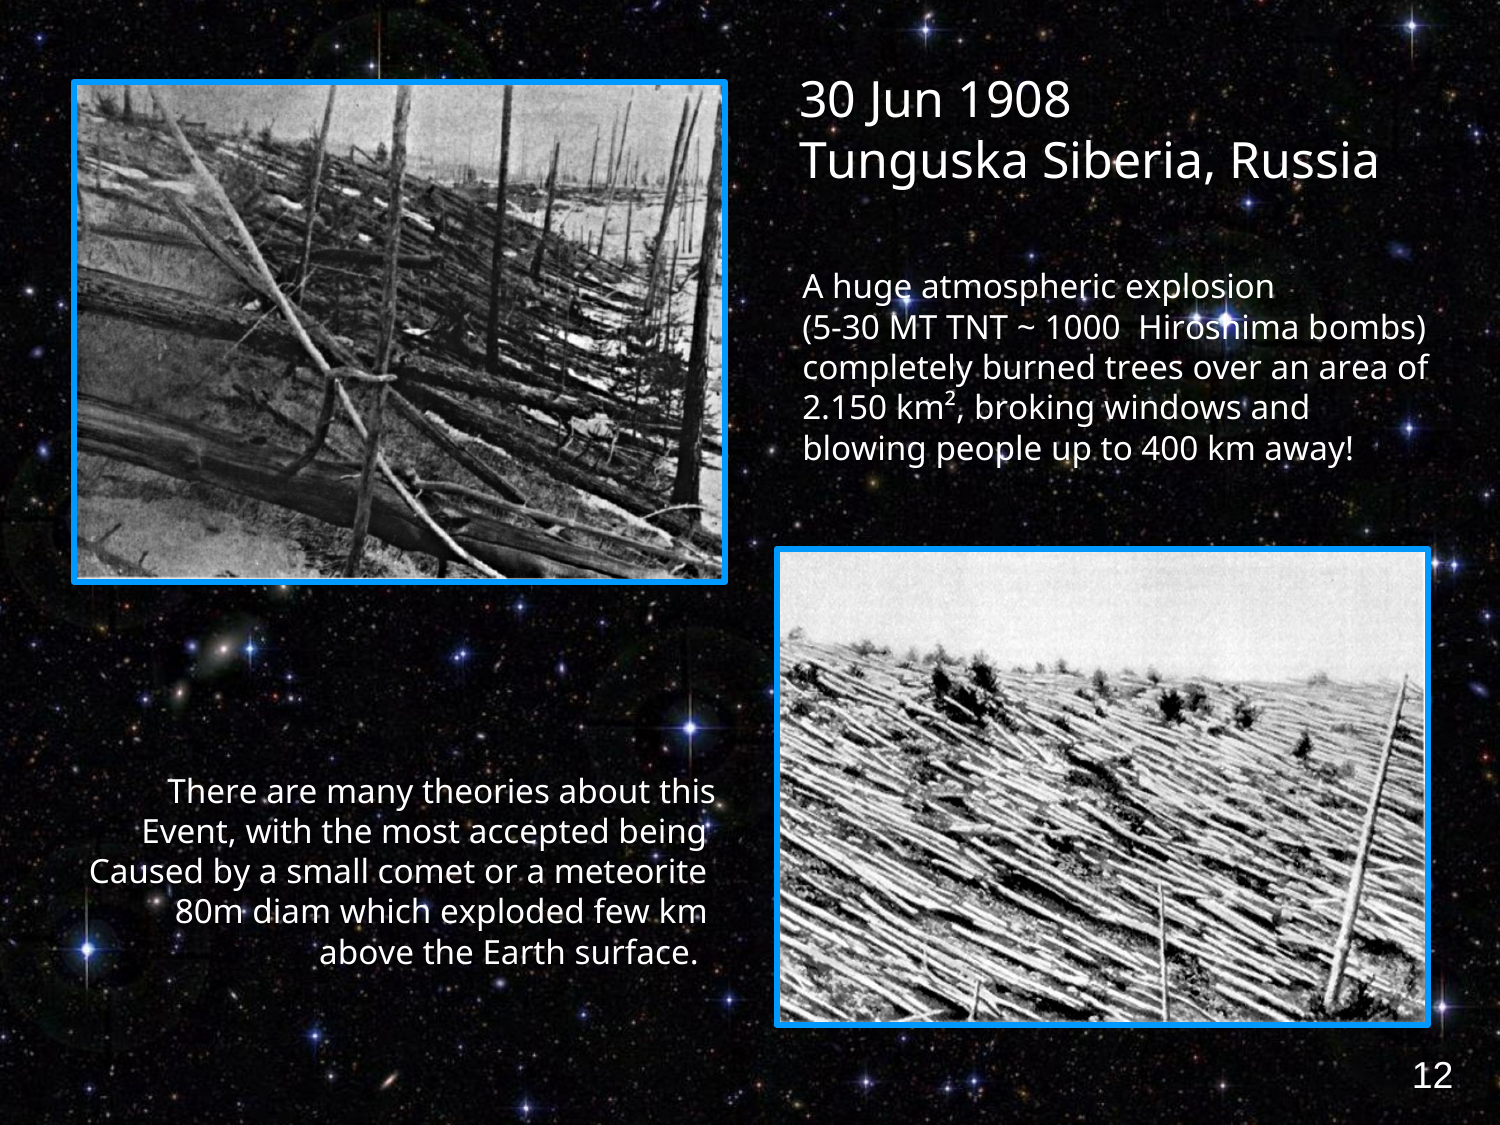

30 Jun 1908
Tunguska Siberia, Russia
A huge atmospheric explosion
(5-30 MT TNT ~ 1000 Hiroshima bombs)
completely burned trees over an area of
2.150 km², broking windows and
blowing people up to 400 km away!
There are many theories about this
Event, with the most accepted being
Caused by a small comet or a meteorite
80m diam which exploded few km
above the Earth surface.
12